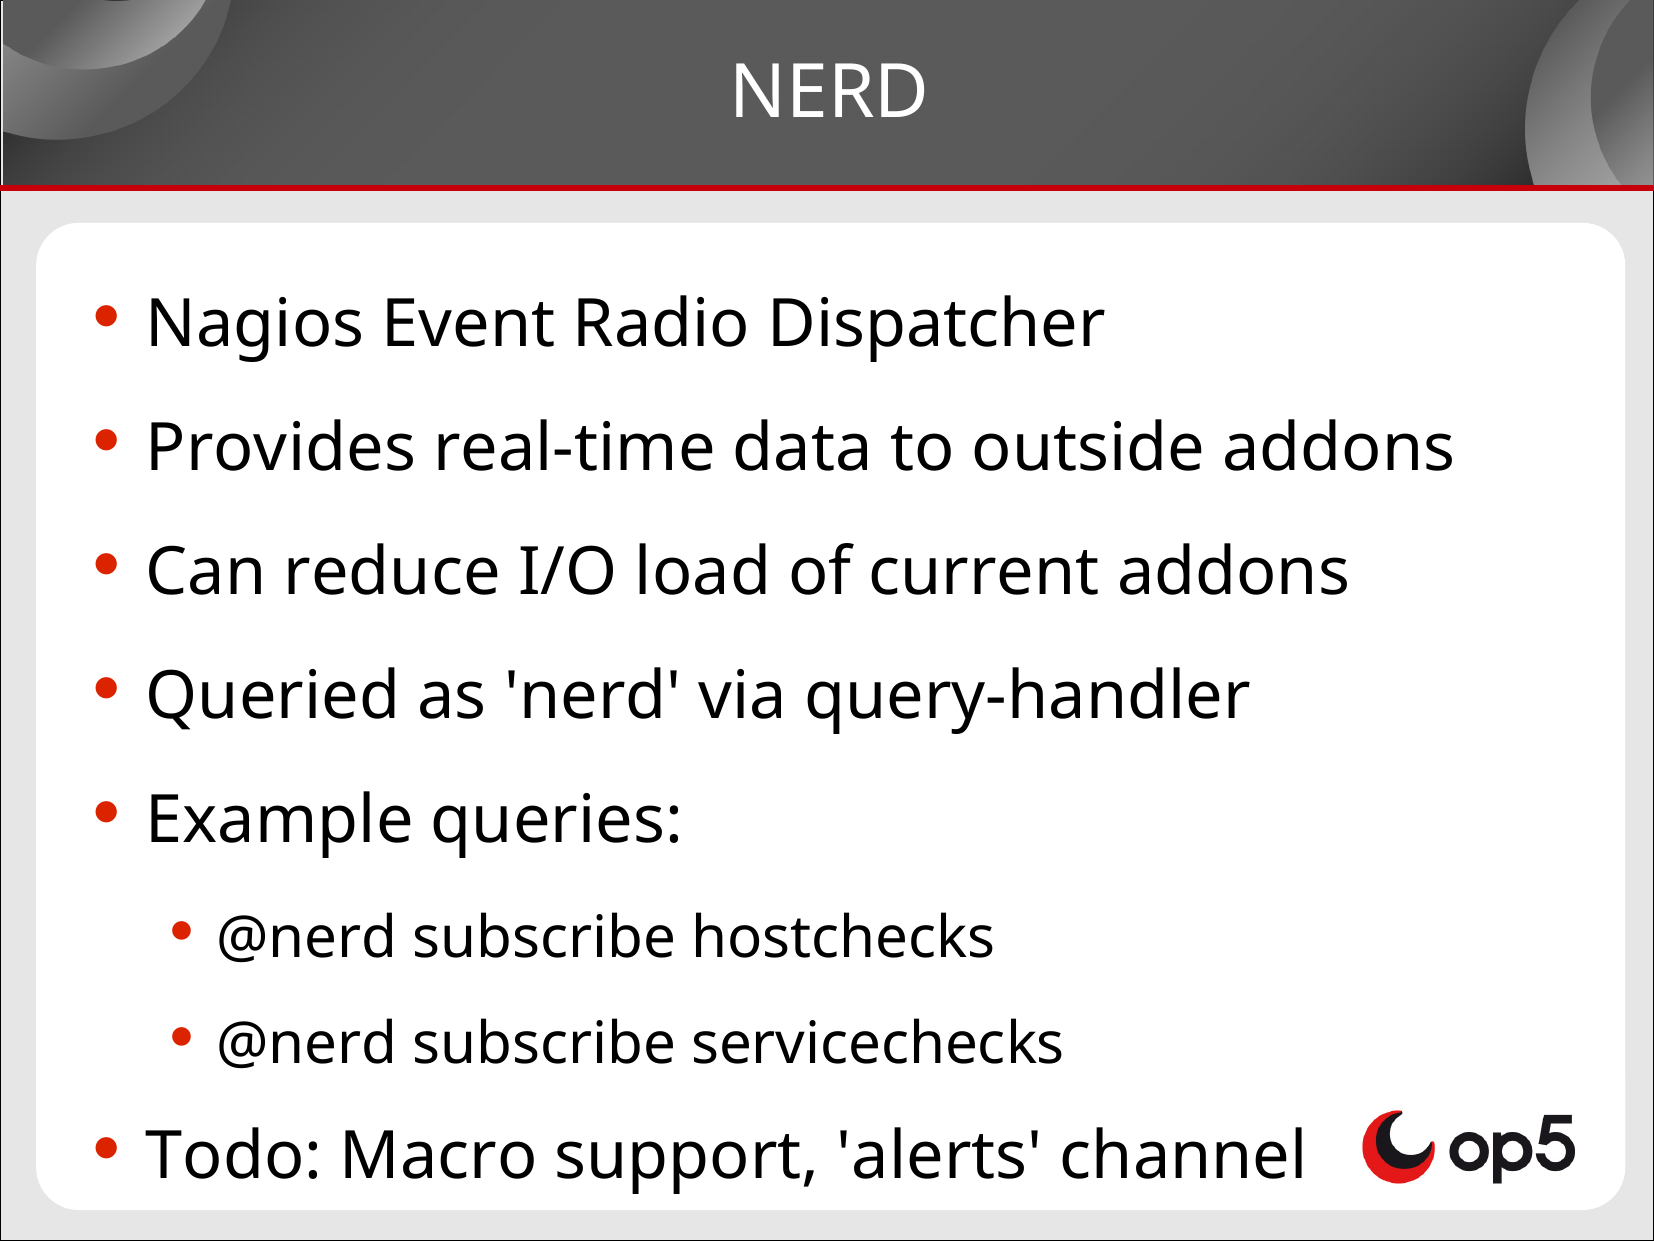

# NERD
Nagios Event Radio Dispatcher
Provides real-time data to outside addons
Can reduce I/O load of current addons
Queried as 'nerd' via query-handler
Example queries:
@nerd subscribe hostchecks
@nerd subscribe servicechecks
Todo: Macro support, 'alerts' channel
demo time :)